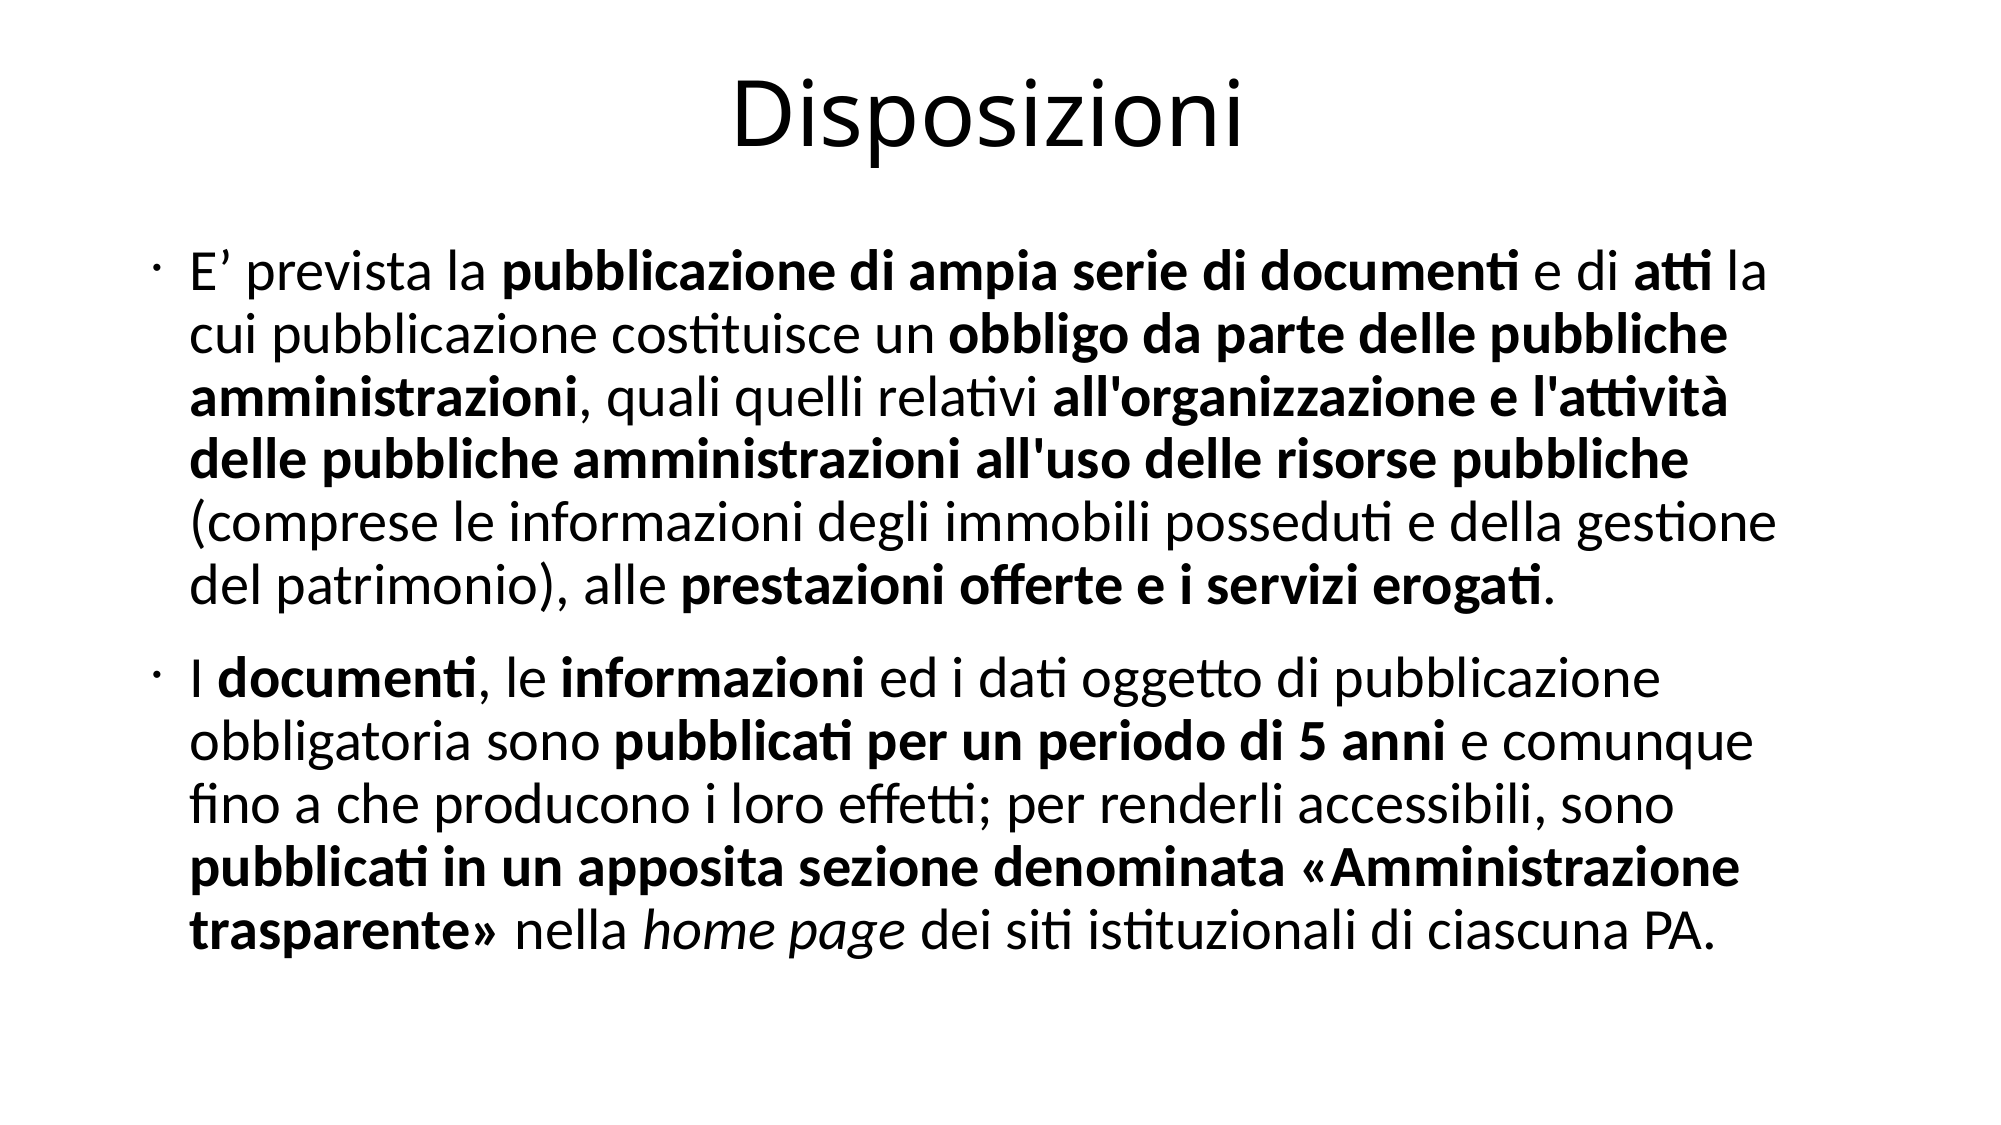

# Disposizioni
E’ prevista la pubblicazione di ampia serie di documenti e di atti la cui pubblicazione costituisce un obbligo da parte delle pubbliche amministrazioni, quali quelli relativi all'organizzazione e l'attività delle pubbliche amministrazioni all'uso delle risorse pubbliche (comprese le informazioni degli immobili posseduti e della gestione del patrimonio), alle prestazioni offerte e i servizi erogati.
I documenti, le informazioni ed i dati oggetto di pubblicazione obbligatoria sono pubblicati per un periodo di 5 anni e comunque fino a che producono i loro effetti; per renderli accessibili, sono pubblicati in un apposita sezione denominata «Amministrazione trasparente» nella home page dei siti istituzionali di ciascuna PA.